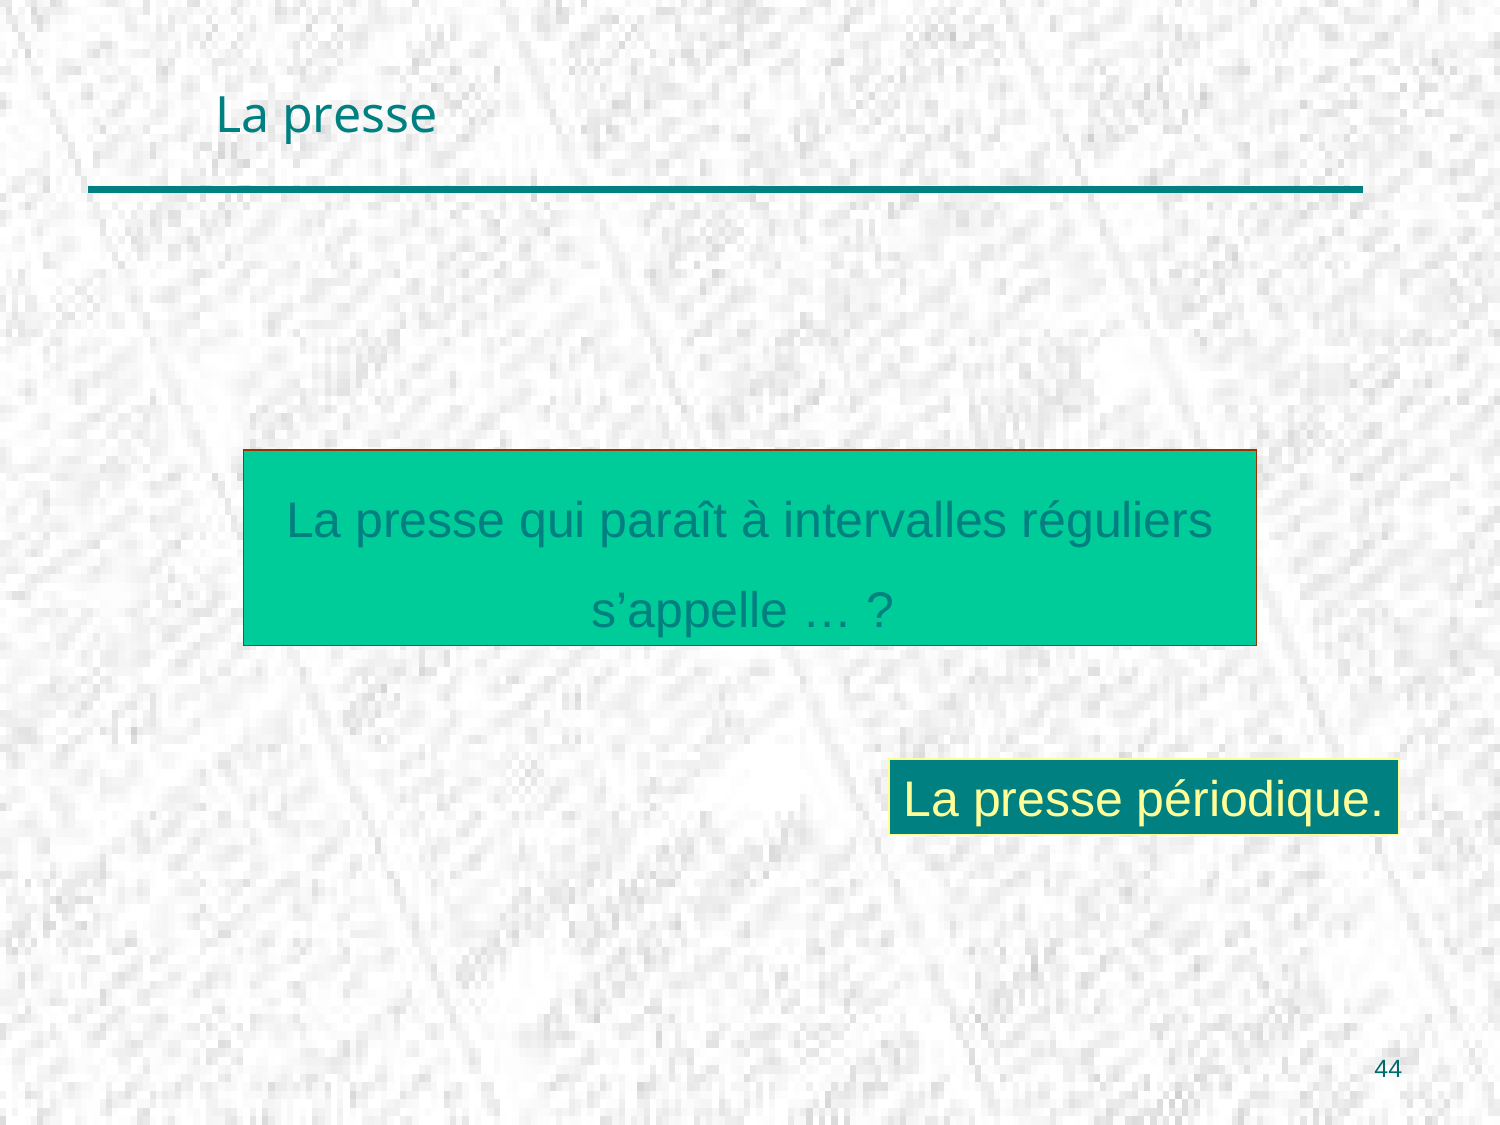

La presse
La presse qui paraît à intervalles réguliers s’appelle … ?
La presse périodique.
44